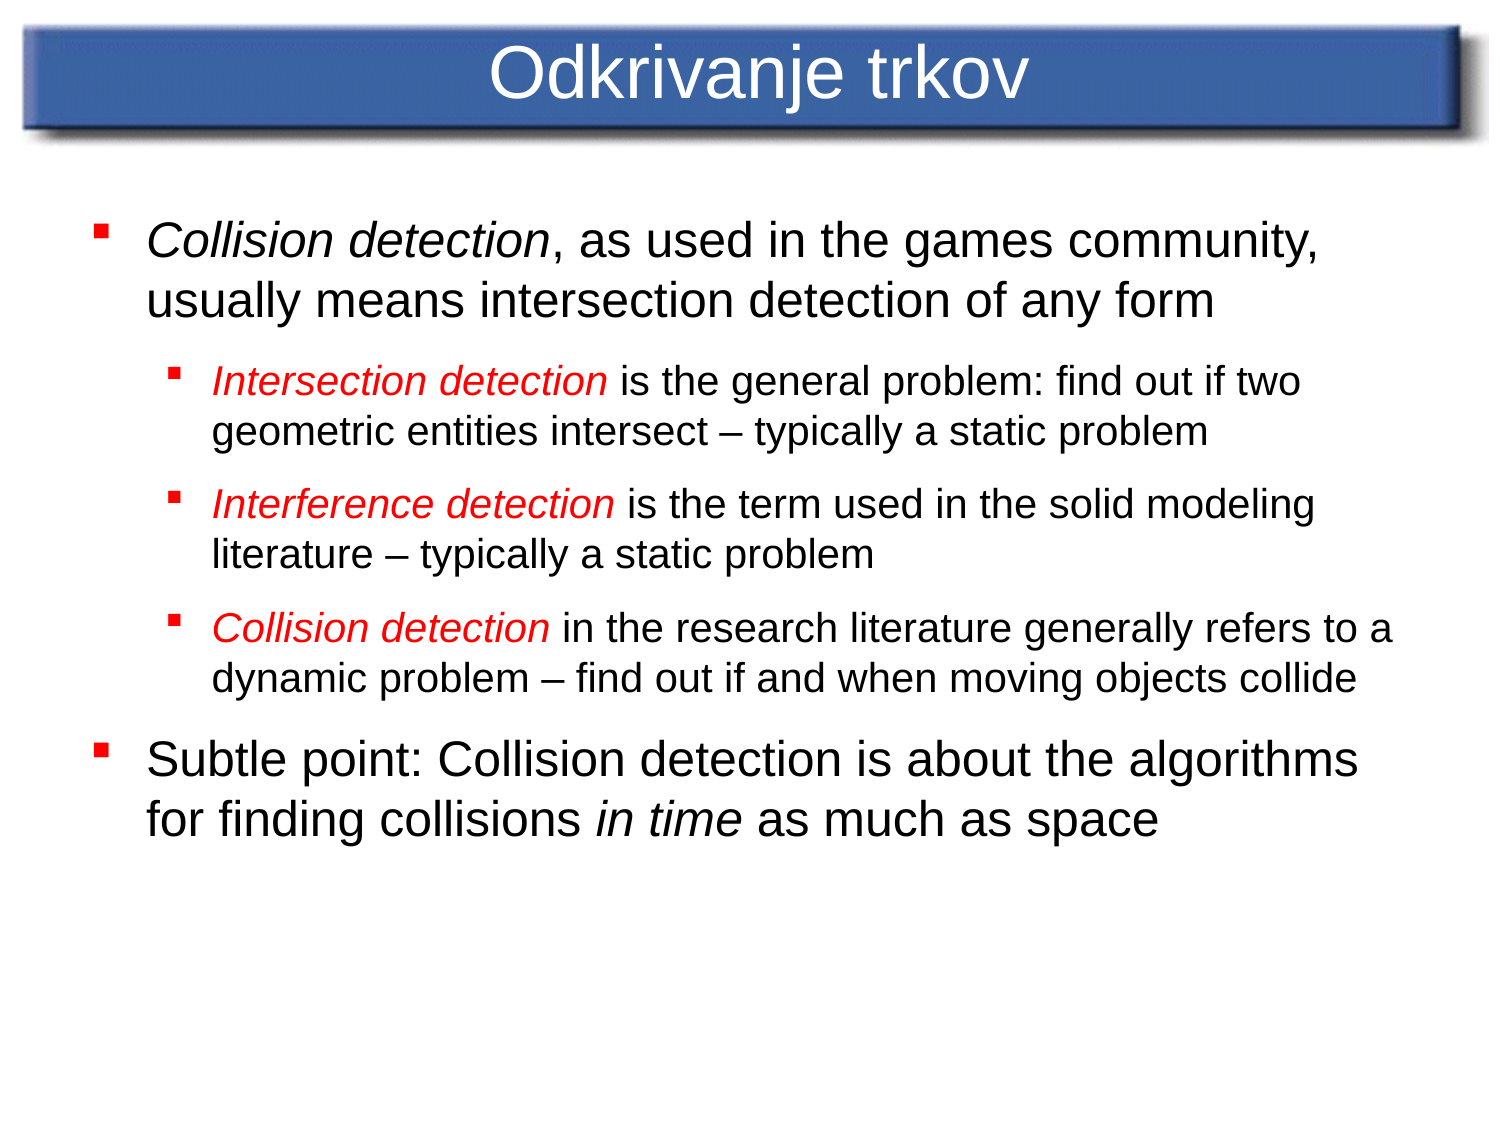

# Odkrivanje trkov
Collision detection, as used in the games community, usually means intersection detection of any form
Intersection detection is the general problem: find out if two geometric entities intersect – typically a static problem
Interference detection is the term used in the solid modeling literature – typically a static problem
Collision detection in the research literature generally refers to a dynamic problem – find out if and when moving objects collide
Subtle point: Collision detection is about the algorithms for finding collisions in time as much as space